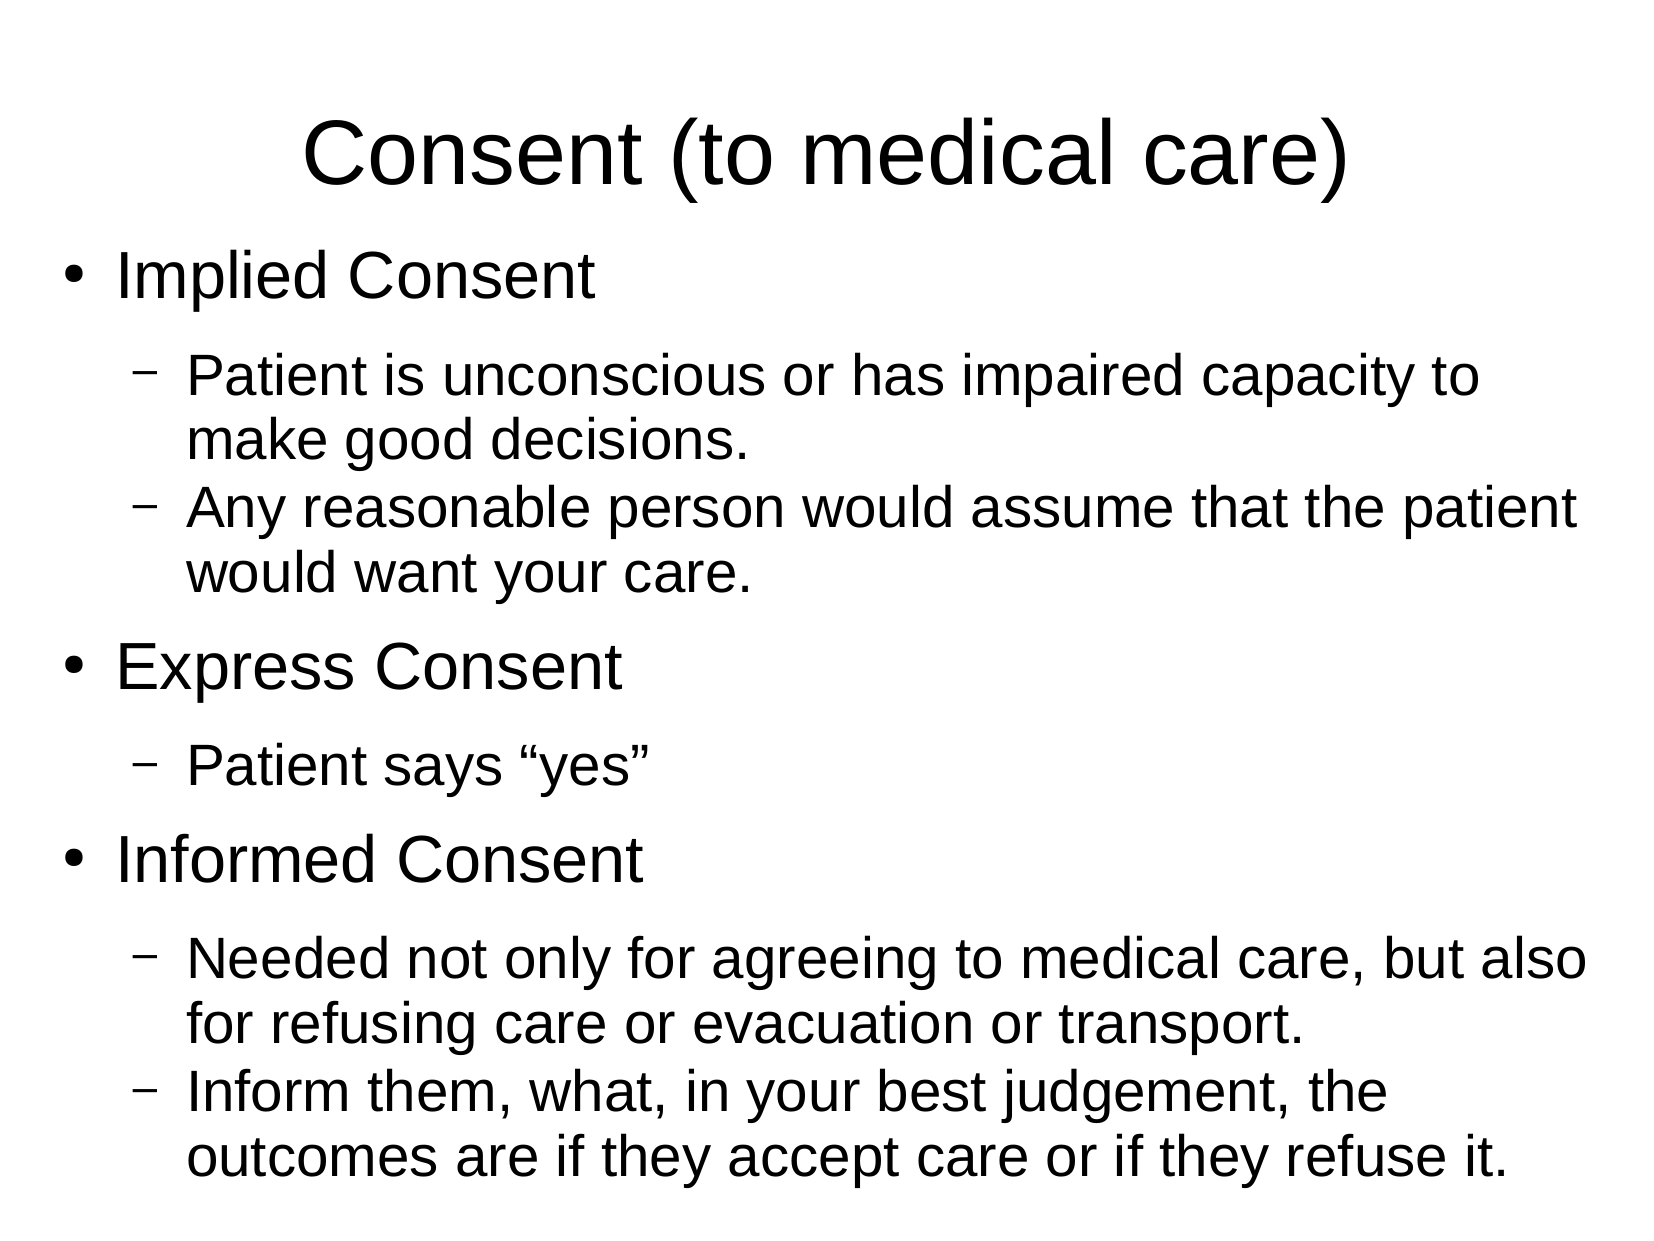

# Consent (to medical care)
Implied Consent
Patient is unconscious or has impaired capacity to make good decisions.
Any reasonable person would assume that the patient would want your care.
Express Consent
Patient says “yes”
Informed Consent
Needed not only for agreeing to medical care, but also for refusing care or evacuation or transport.
Inform them, what, in your best judgement, the outcomes are if they accept care or if they refuse it.